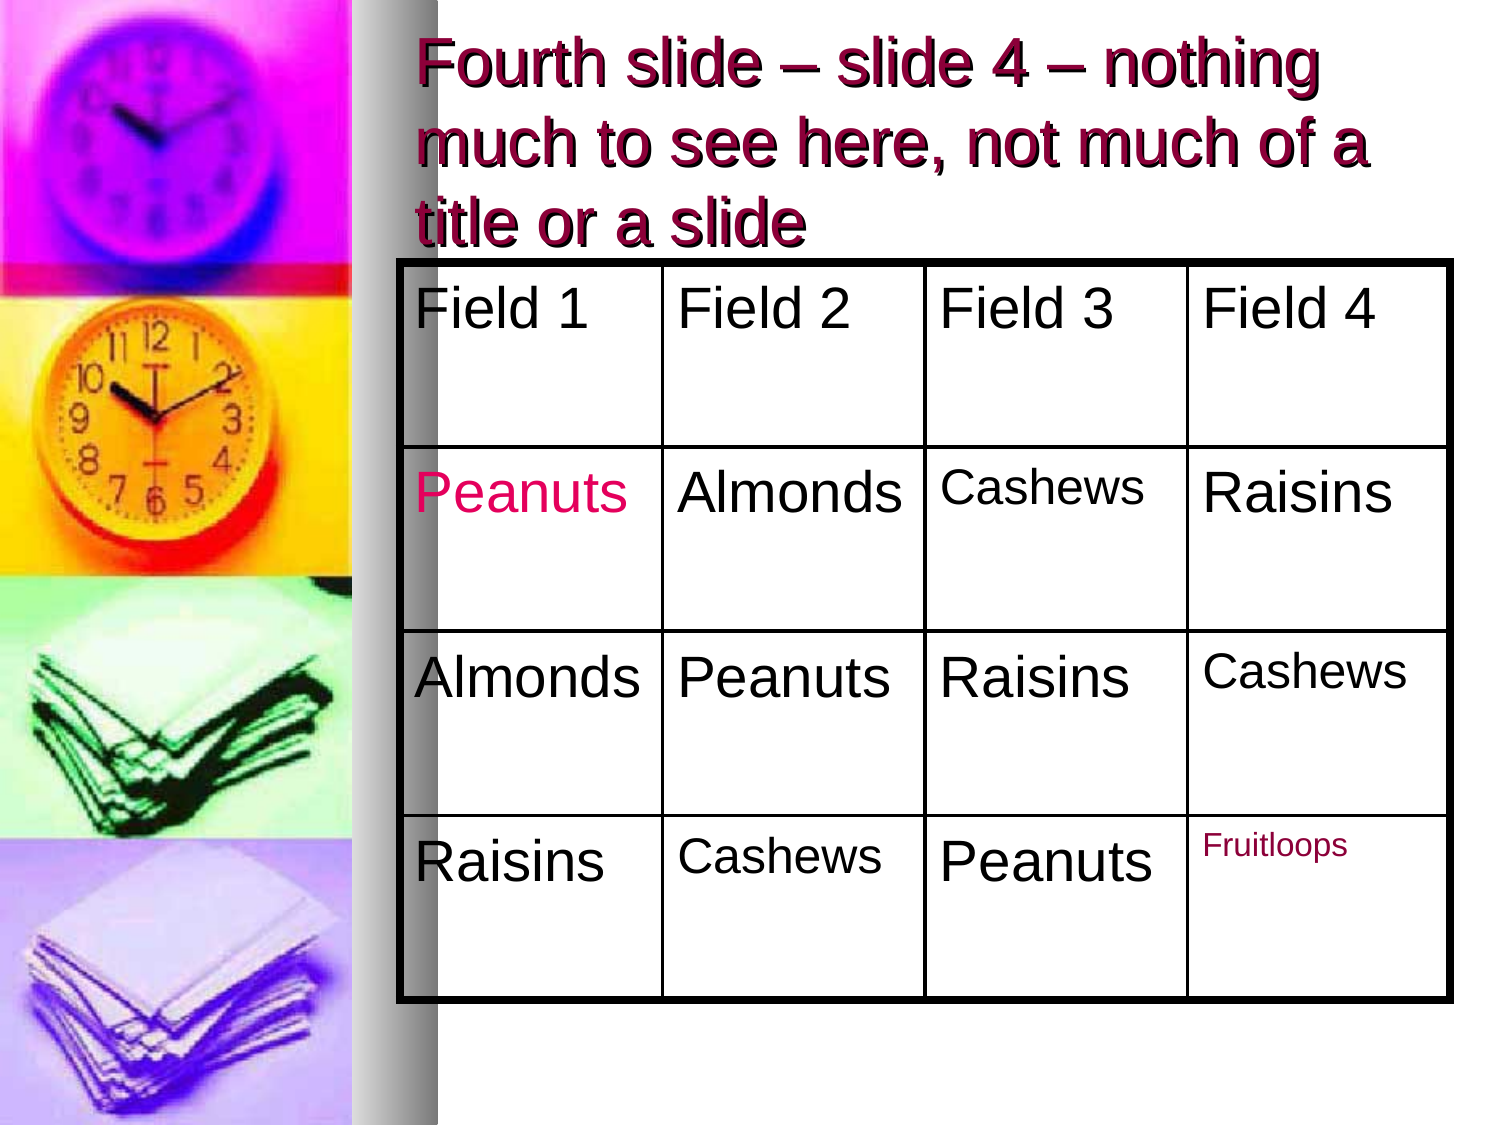

# Fourth slide – slide 4 – nothing much to see here, not much of a title or a slide
| Field 1 | Field 2 | Field 3 | Field 4 |
| --- | --- | --- | --- |
| Peanuts | Almonds | Cashews | Raisins |
| Almonds | Peanuts | Raisins | Cashews |
| Raisins | Cashews | Peanuts | Fruitloops |